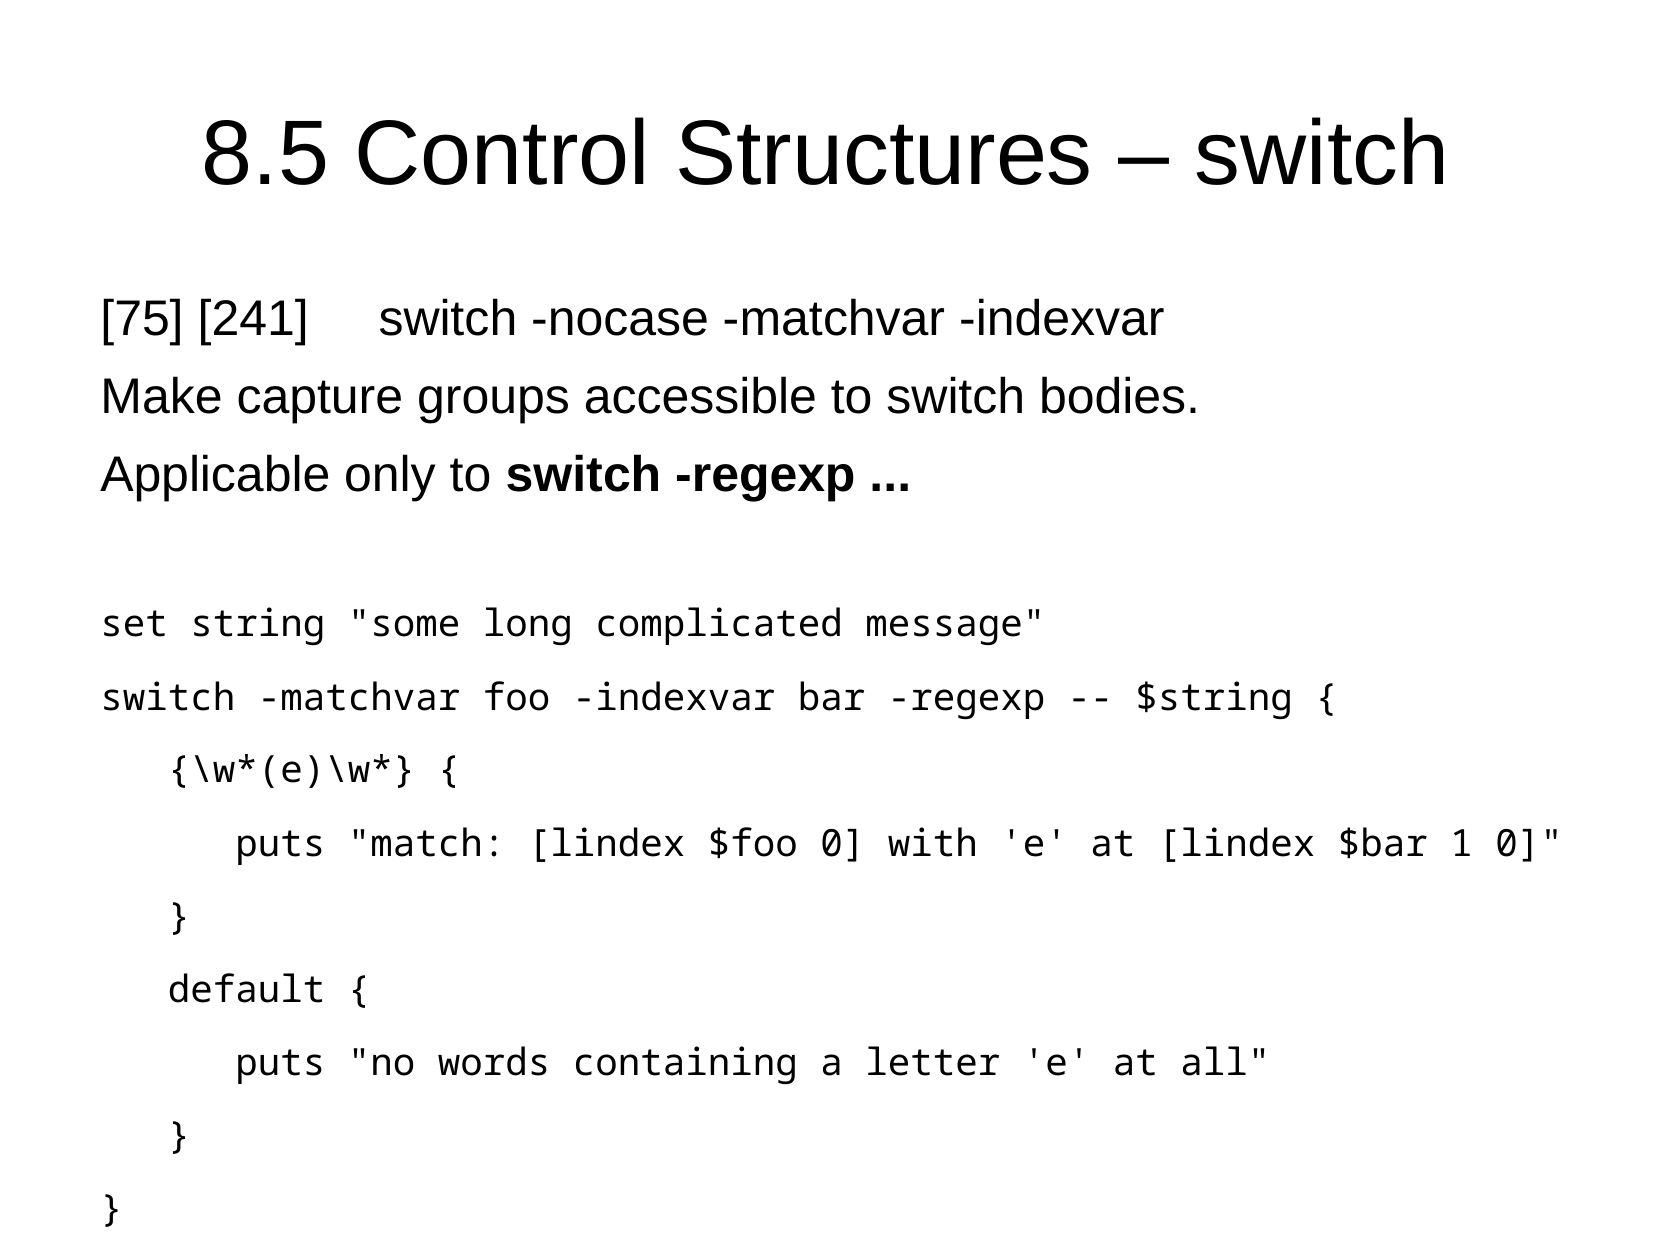

# 8.5 Control Structures – switch
[75] [241]	switch -nocase -matchvar -indexvar
Make capture groups accessible to switch bodies.
Applicable only to switch -regexp ...
set string "some long complicated message"
switch -matchvar foo -indexvar bar -regexp -- $string {
 {\w*(e)\w*} {
 puts "match: [lindex $foo 0] with 'e' at [lindex $bar 1 0]"
 }
 default {
 puts "no words containing a letter 'e' at all"
 }
}